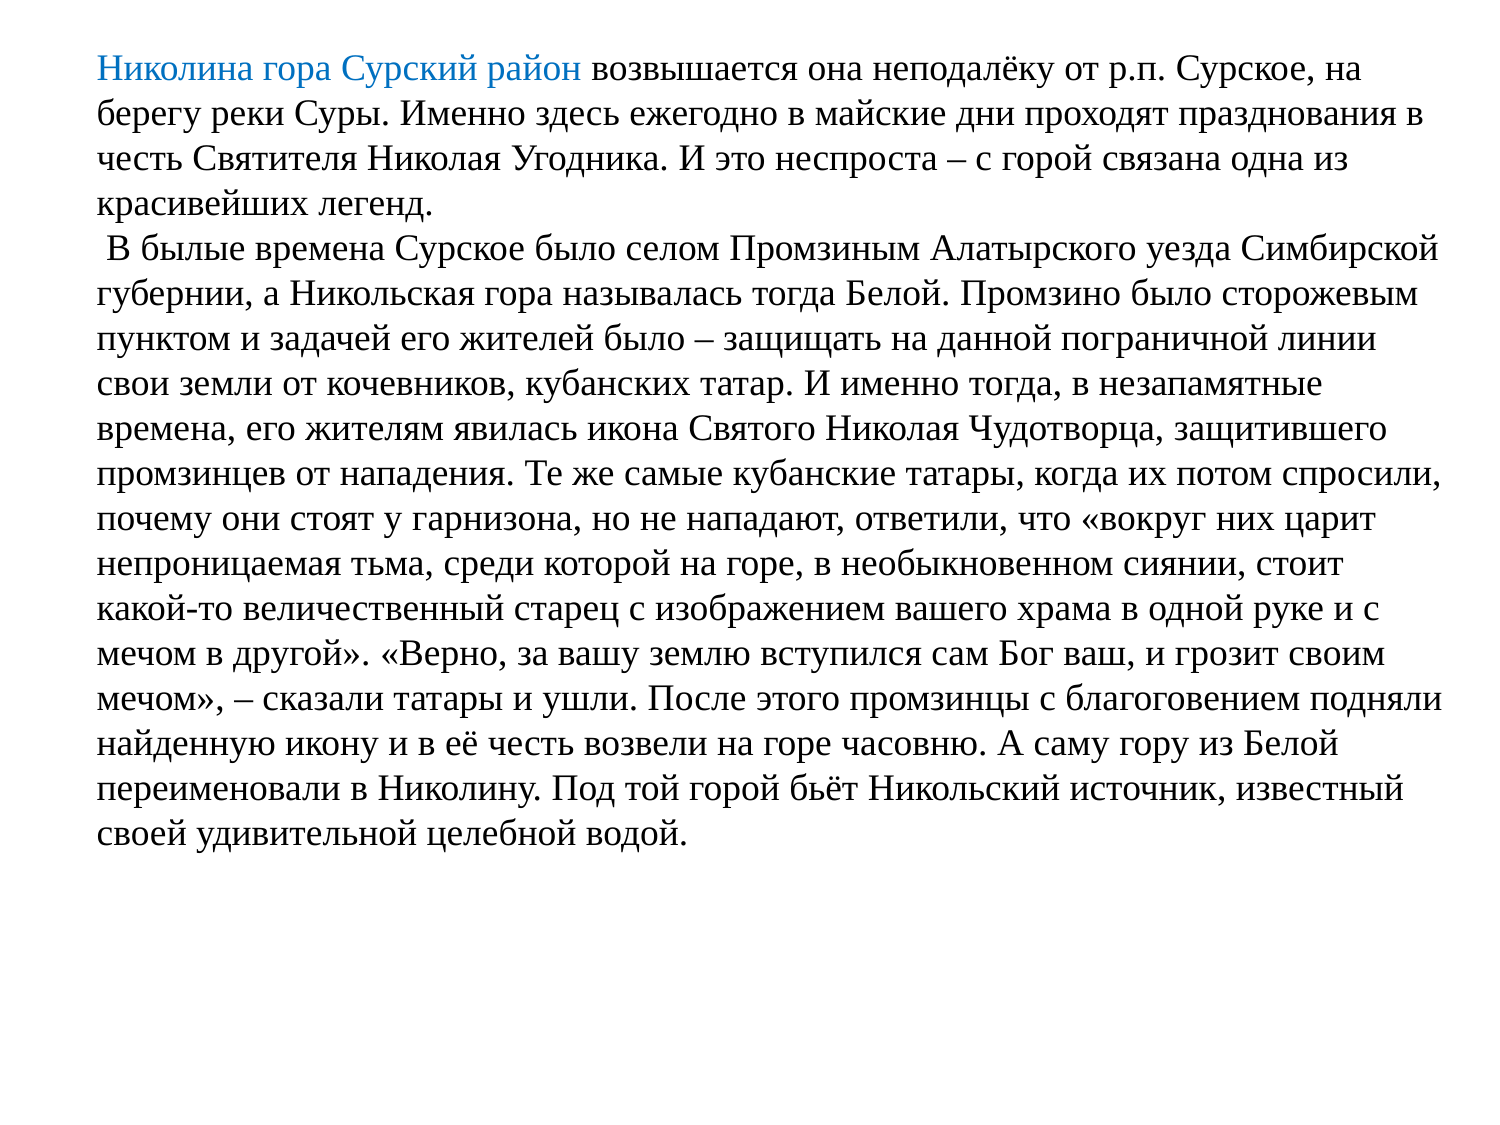

Николина гора Сурский район возвышается она неподалёку от р.п. Сурское, на берегу реки Суры. Именно здесь ежегодно в майские дни проходят празднования в честь Святителя Николая Угодника. И это неспроста – с горой связана одна из красивейших легенд.
 В былые времена Сурское было селом Промзиным Алатырского уезда Симбирской губернии, а Никольская гора называлась тогда Белой. Промзино было сторожевым пунктом и задачей его жителей было – защищать на данной пограничной линии свои земли от кочевников, кубанских татар. И именно тогда, в незапамятные времена, его жителям явилась икона Святого Николая Чудотворца, защитившего промзинцев от нападения. Те же самые кубанские татары, когда их потом спросили, почему они стоят у гарнизона, но не нападают, ответили, что «вокруг них царит непроницаемая тьма, среди которой на горе, в необыкновенном сиянии, стоит какой-то величественный старец с изображением вашего храма в одной руке и с мечом в другой». «Верно, за вашу землю вступился сам Бог ваш, и грозит своим мечом», – сказали татары и ушли. После этого промзинцы с благоговением подняли найденную икону и в её честь возвели на горе часовню. А саму гору из Белой переименовали в Николину. Под той горой бьёт Никольский источник, известный своей удивительной целебной водой.